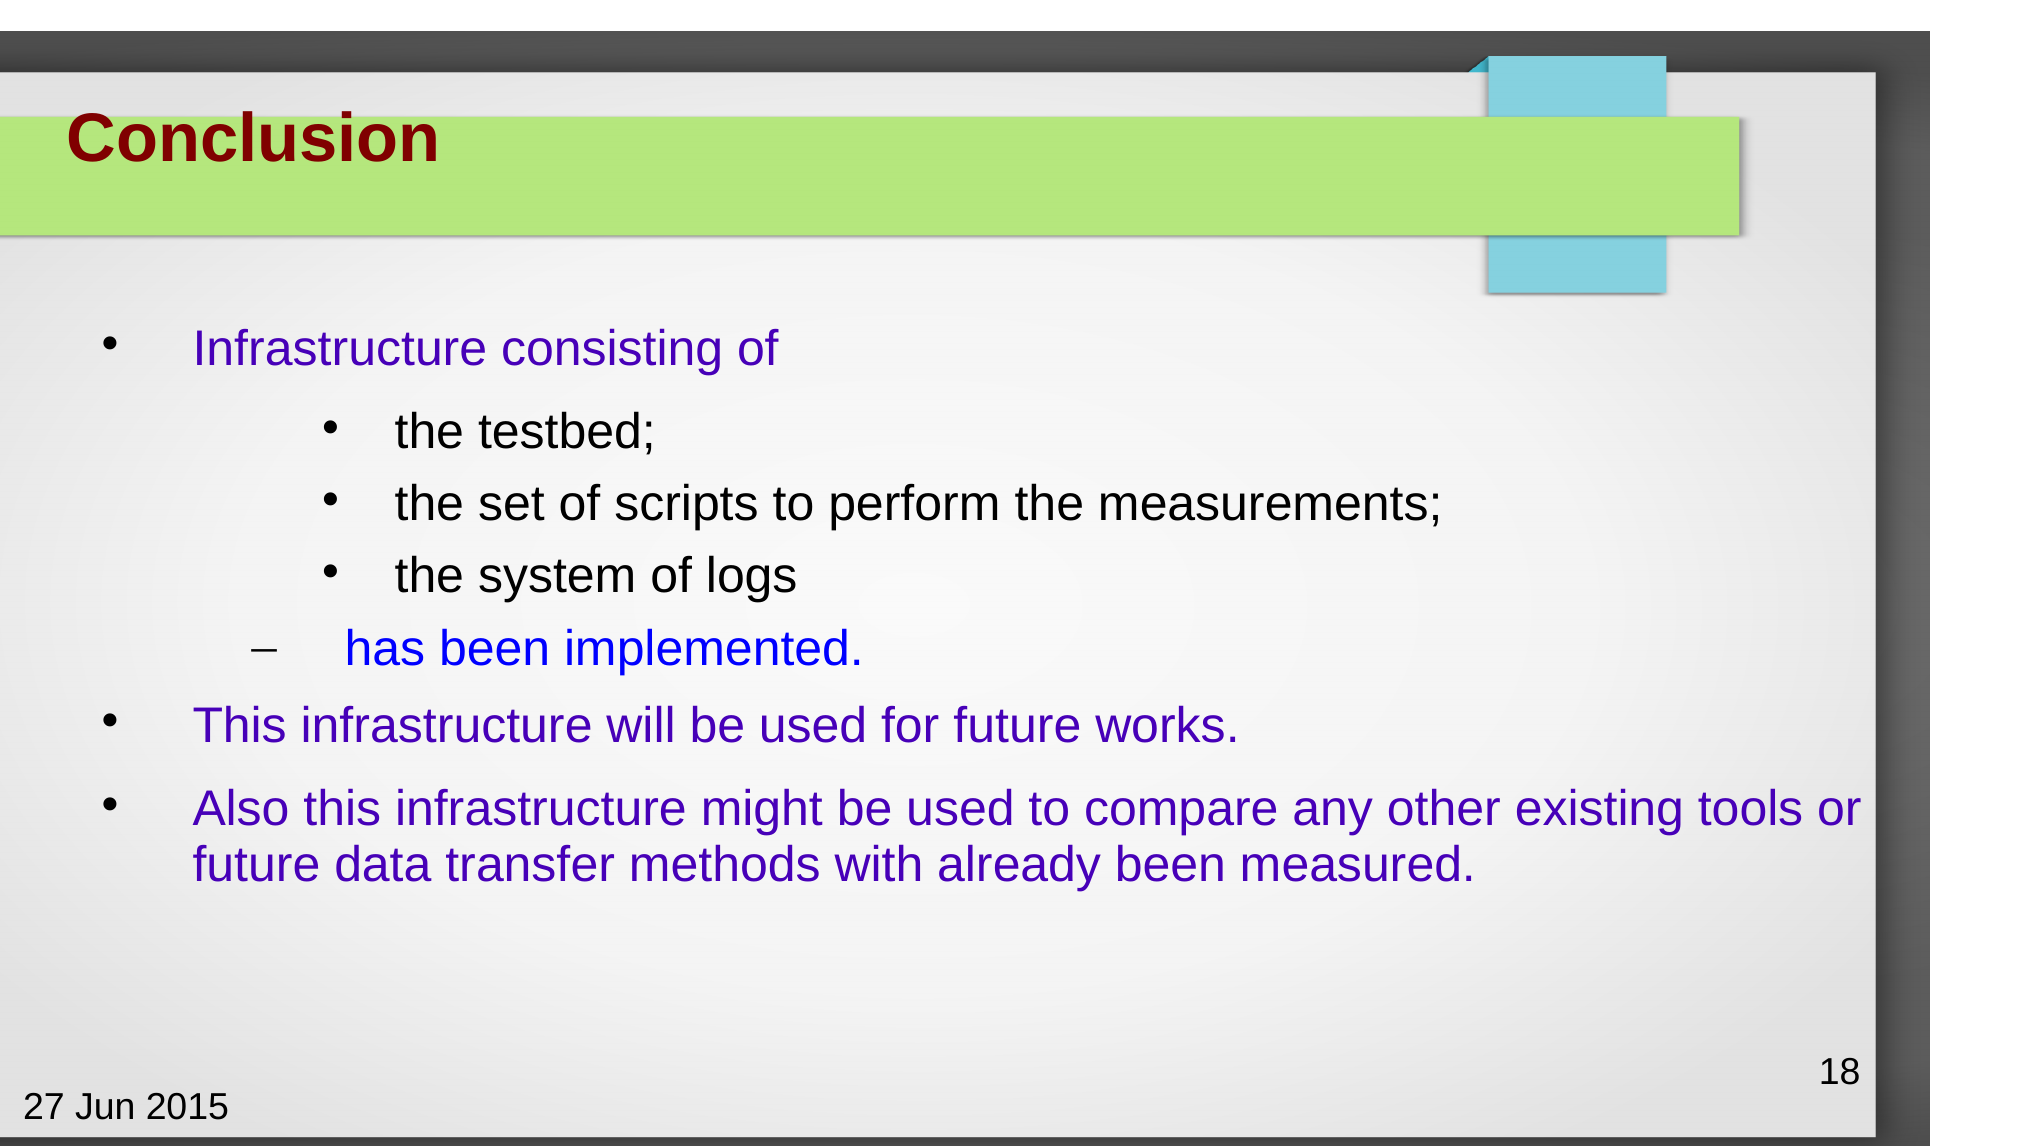

# Conclusion
Infrastructure consisting of
the testbed;
the set of scripts to perform the measurements;
the system of logs
has been implemented.
This infrastructure will be used for future works.
Also this infrastructure might be used to compare any other existing tools or future data transfer methods with already been measured.
18
23th May 2014